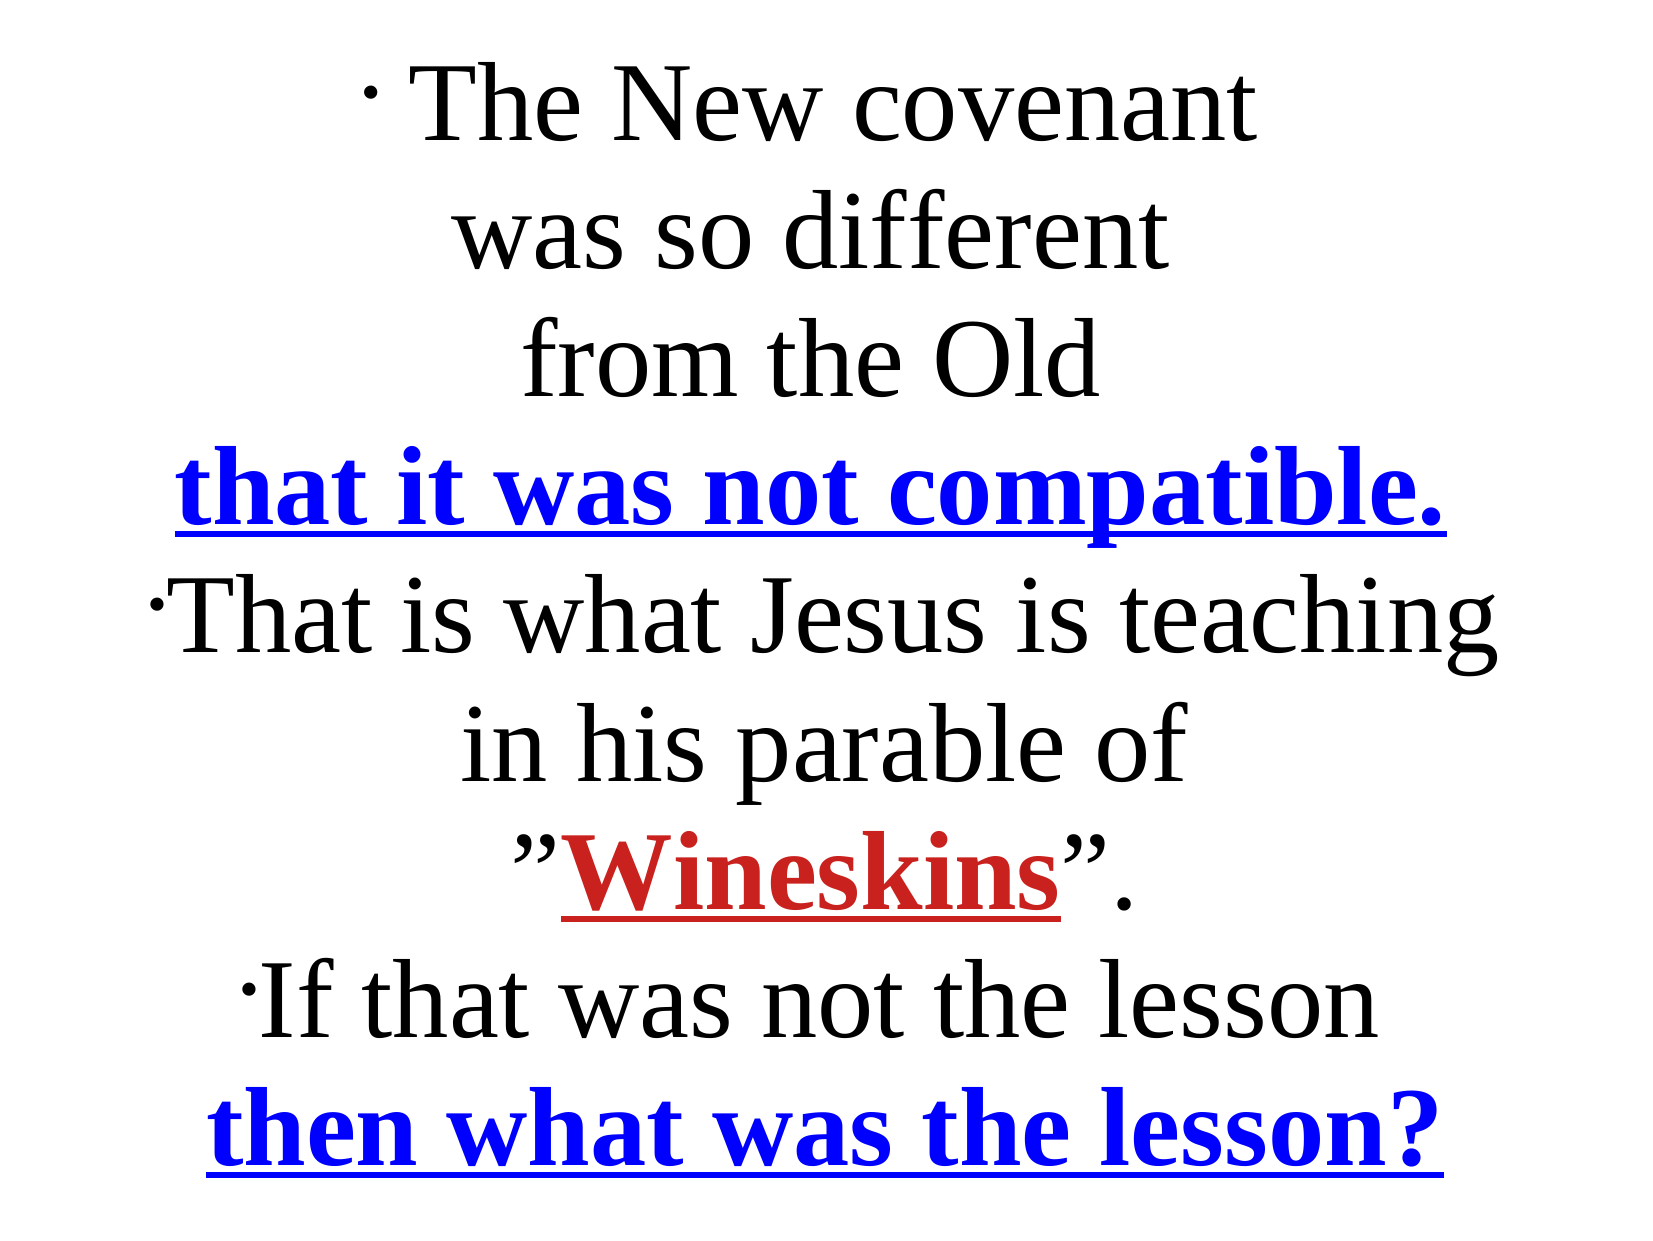

The New covenant
was so different
from the Old
that it was not compatible.
That is what Jesus is teaching
in his parable of
”Wineskins”.
If that was not the lesson
then what was the lesson?
30